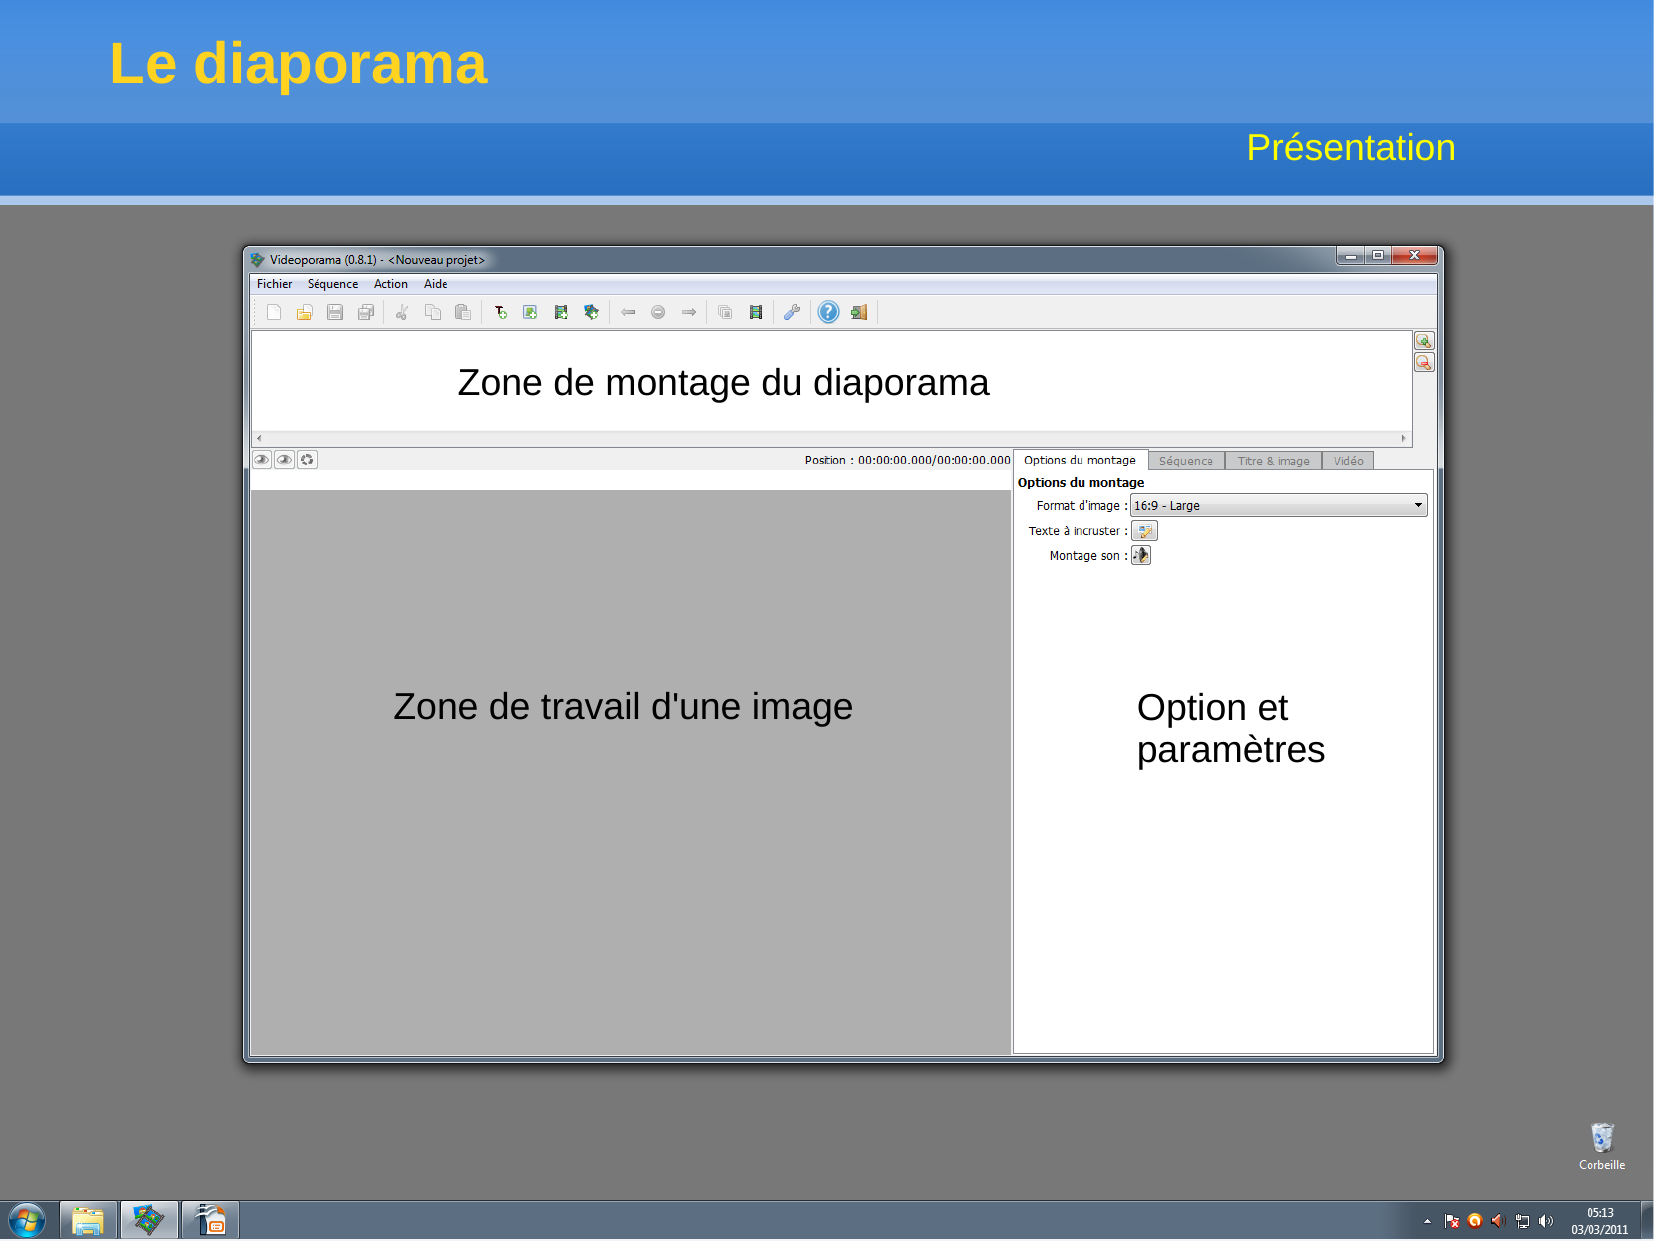

Le diaporama
 Présentation
#
Zone de montage du diaporama
Zone de travail d'une image
Option et
paramètres